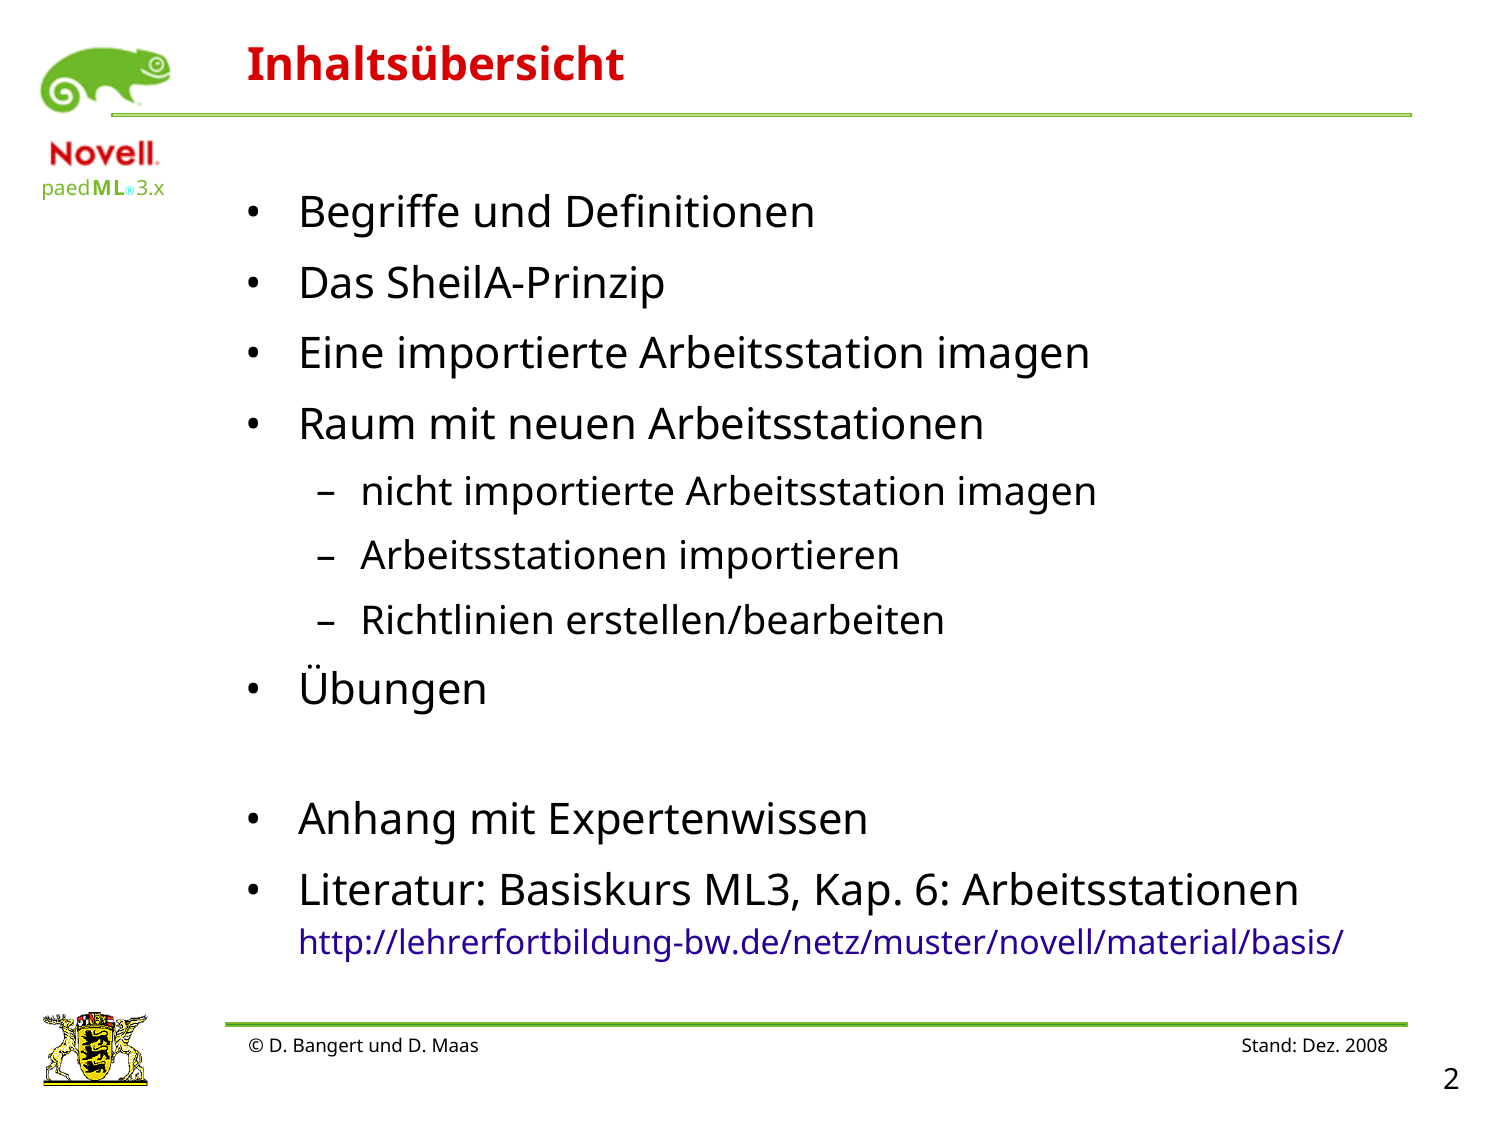

# Inhaltsübersicht
Begriffe und Definitionen
Das SheilA-Prinzip
Eine importierte Arbeitsstation imagen
Raum mit neuen Arbeitsstationen
nicht importierte Arbeitsstation imagen
Arbeitsstationen importieren
Richtlinien erstellen/bearbeiten
Übungen
Anhang mit Expertenwissen
Literatur: Basiskurs ML3, Kap. 6: Arbeitsstationen
http://lehrerfortbildung-bw.de/netz/muster/novell/material/basis/
© D. Bangert und D. Maas
Dez. 2008
2